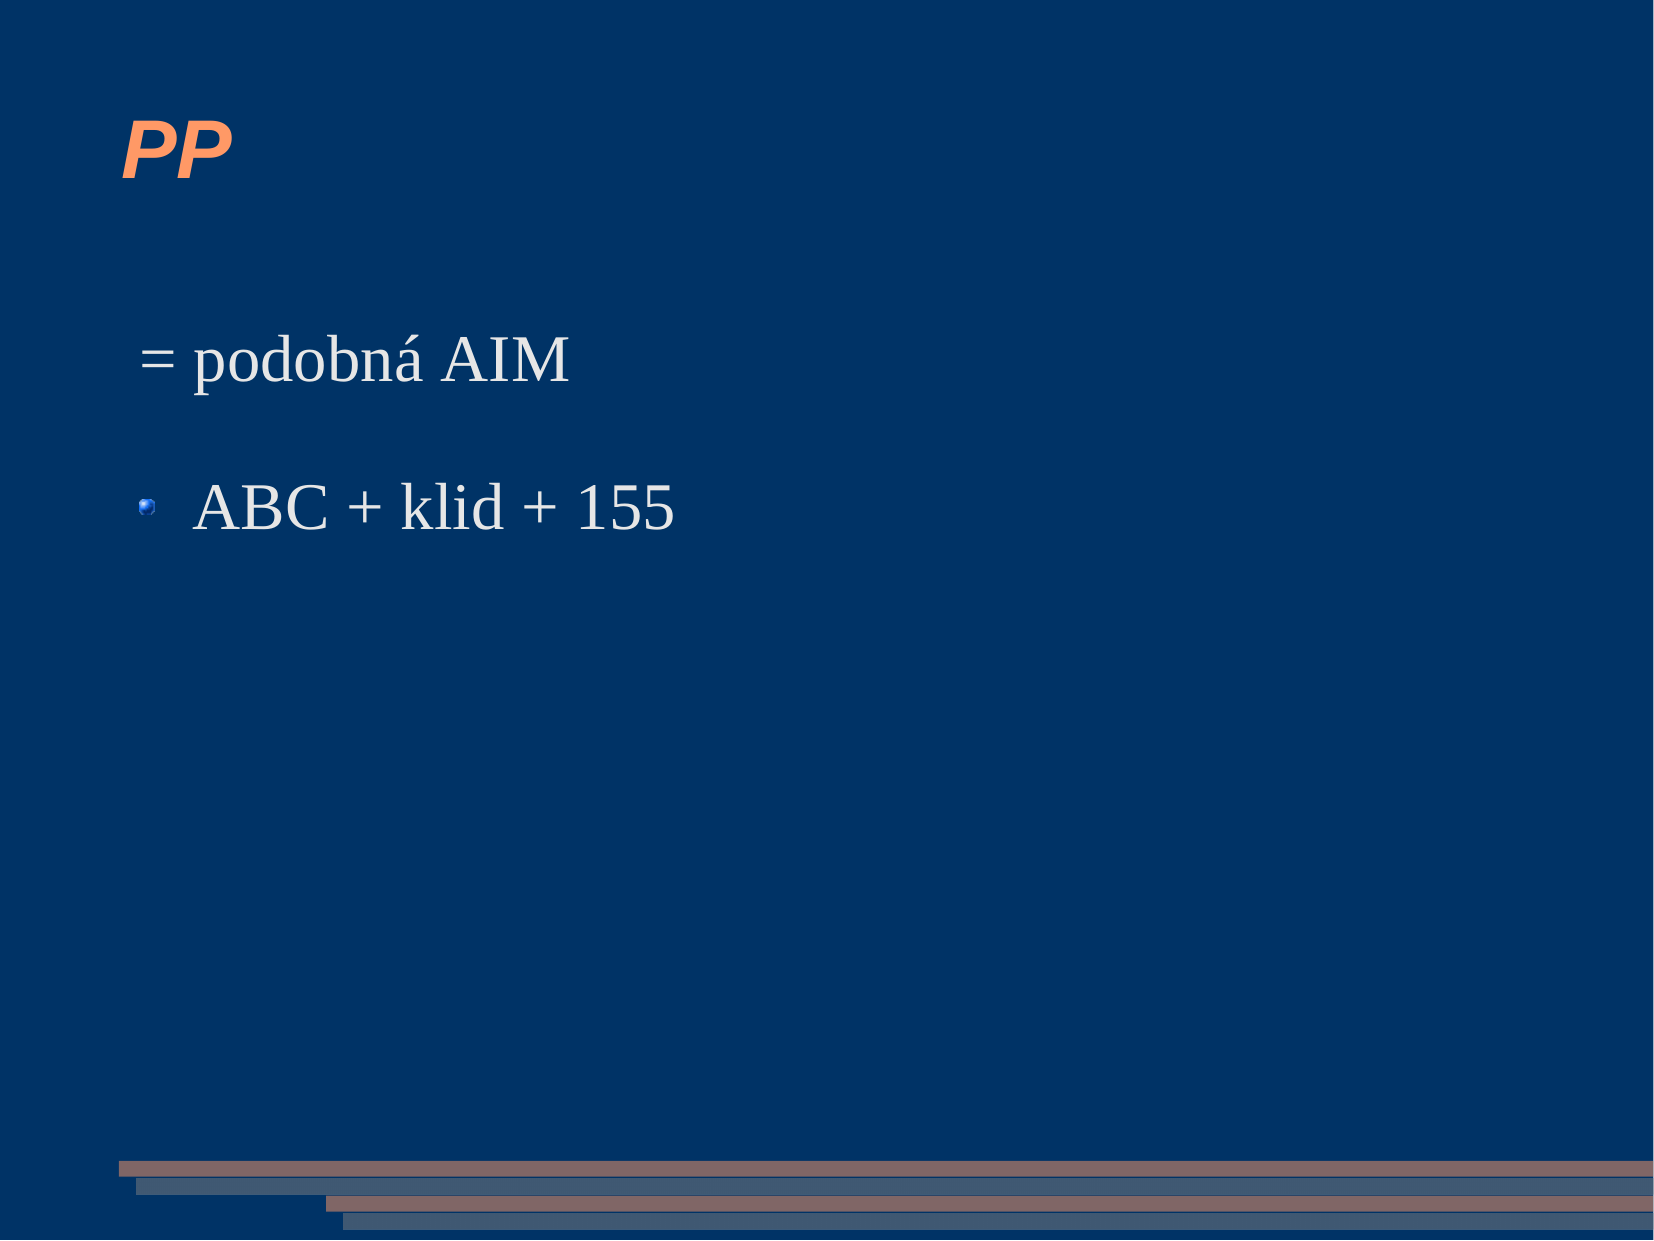

# PP
= podobná AIM
ABC + klid + 155